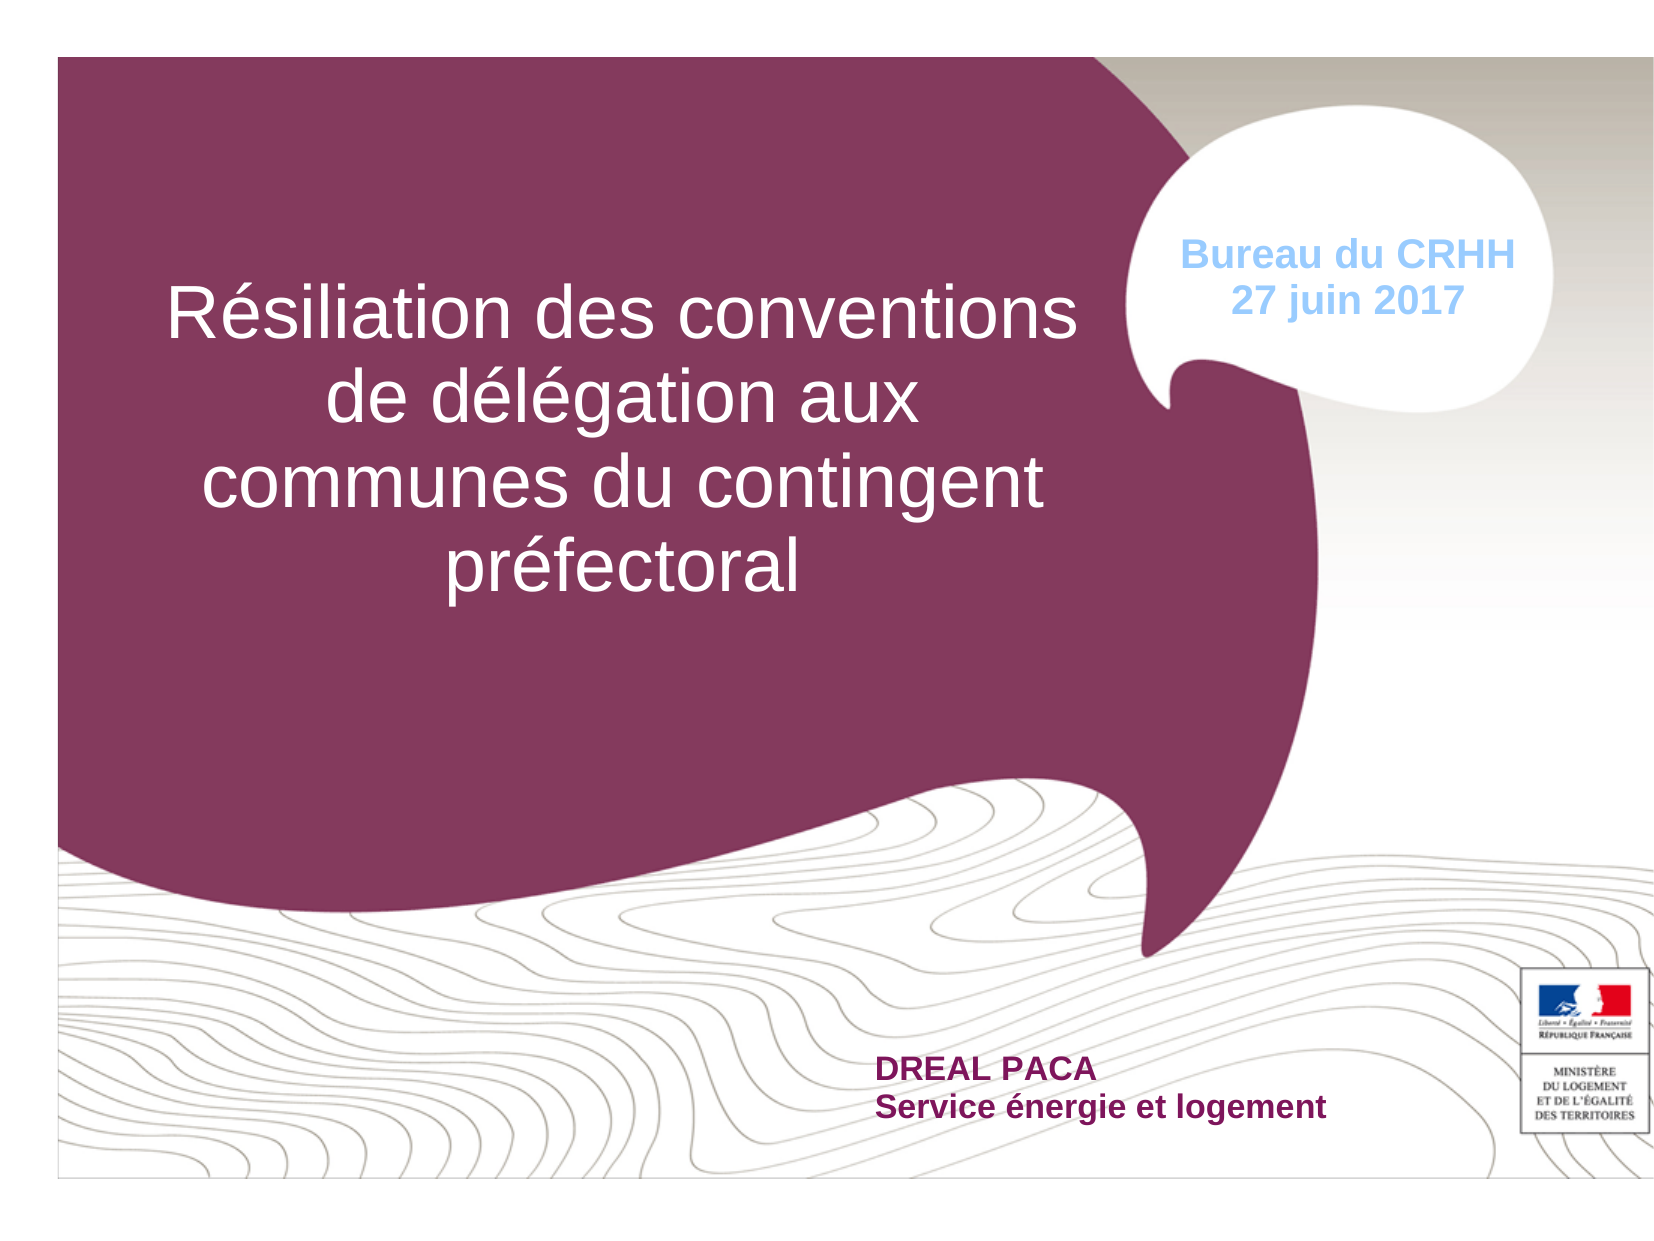

Résiliation des conventions de délégation aux communes du contingent préfectoral
# Bureau du CRHH
27 juin 2017
DREAL PACA
Service énergie et logement